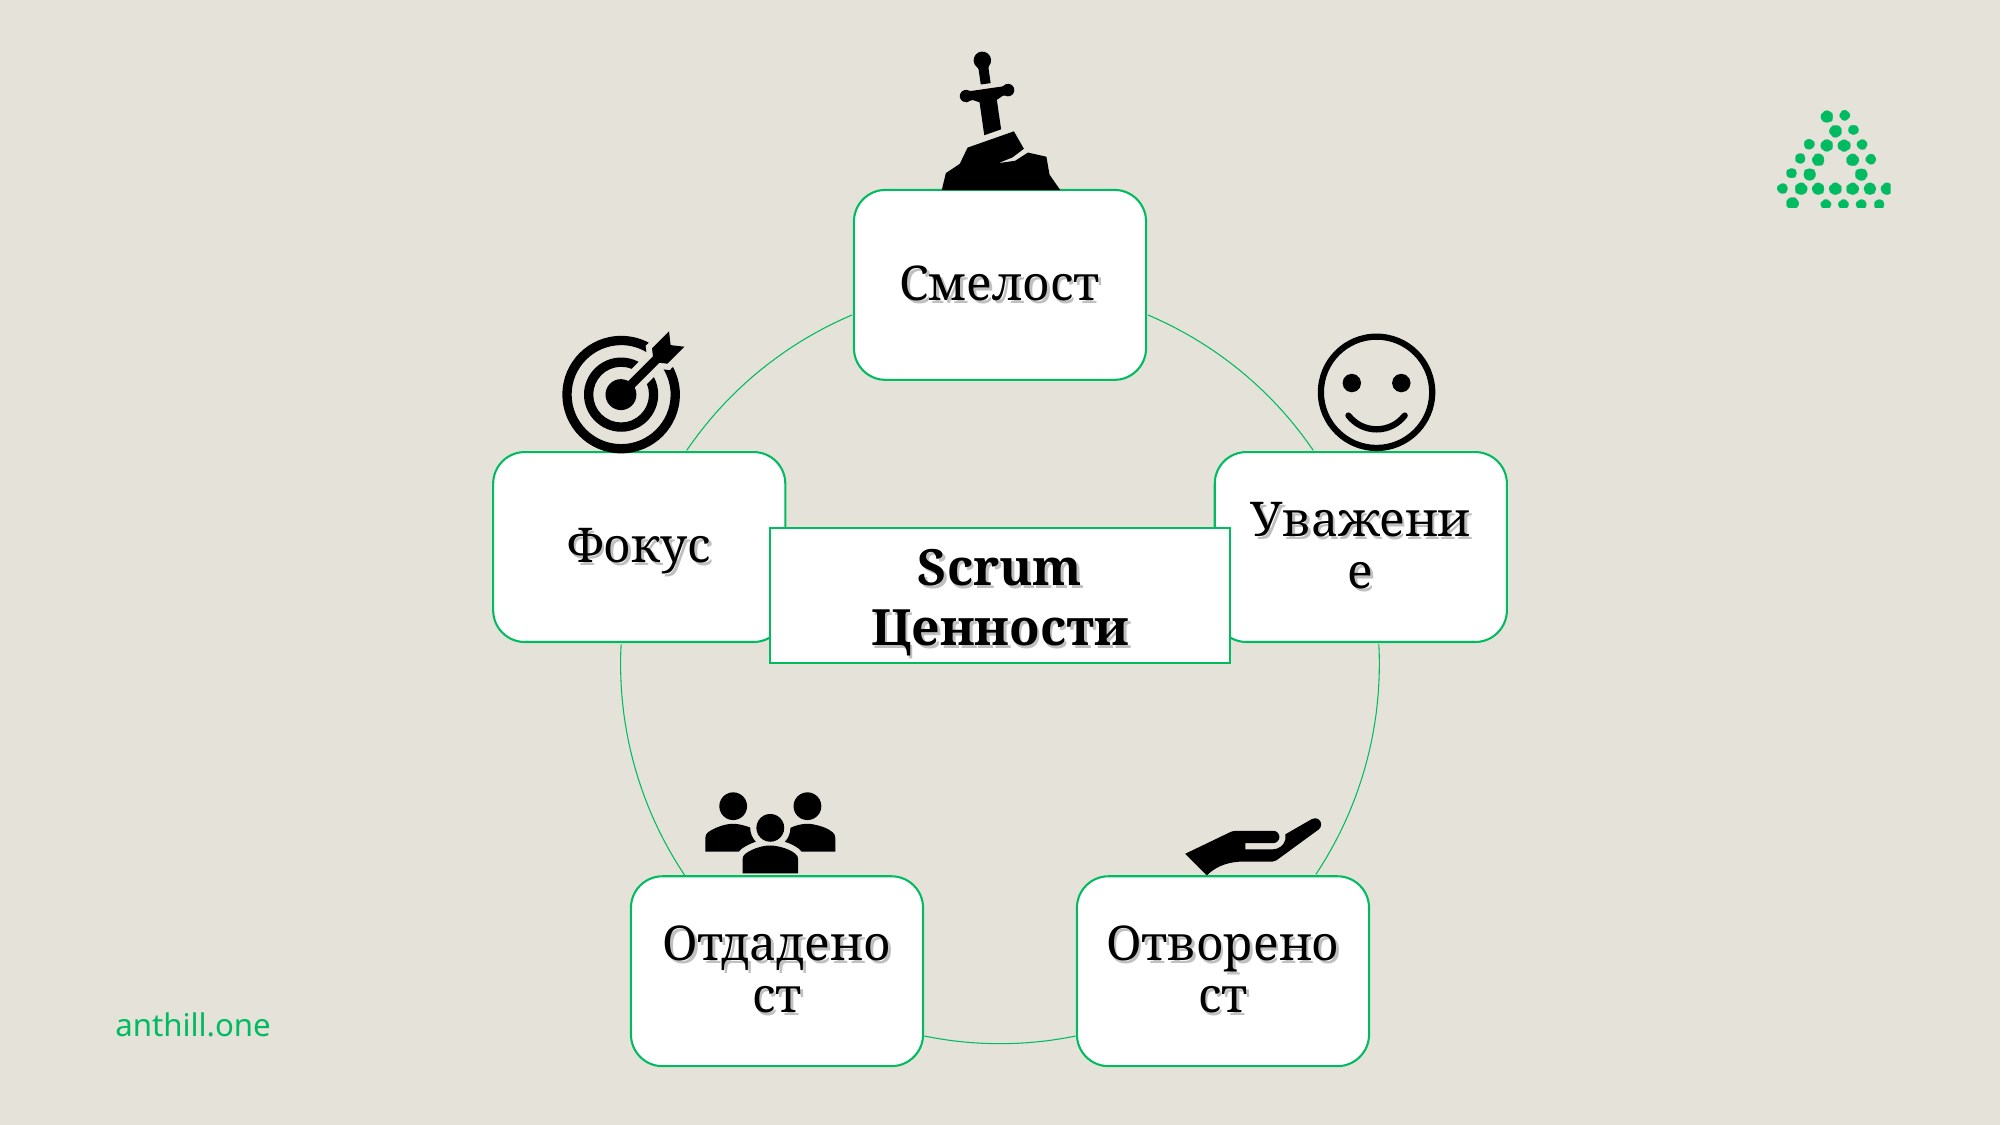

Смелост
Фокус
Уважение
Отдаденост
Отвореност
Scrum Ценности